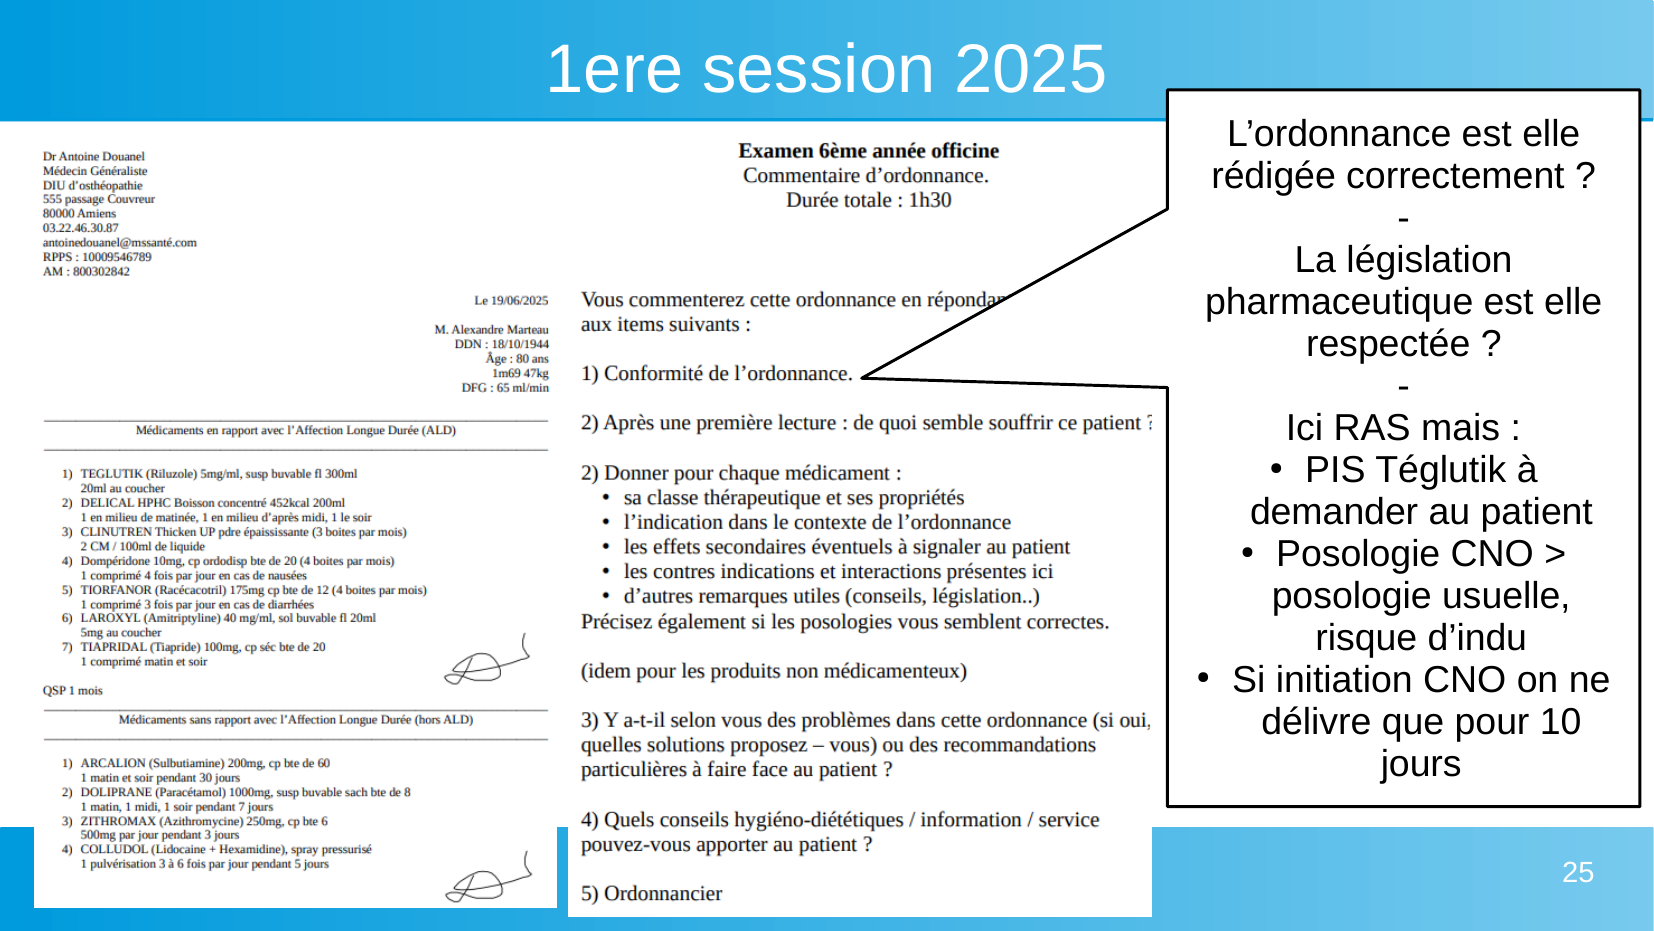

# 1ere session 2025
L’ordonnance est elle rédigée correctement ?
-
La législation pharmaceutique est elle respectée ?
-
Ici RAS mais :
PIS Téglutik à demander au patient
Posologie CNO > posologie usuelle, risque d’indu
Si initiation CNO on ne délivre que pour 10 jours
25